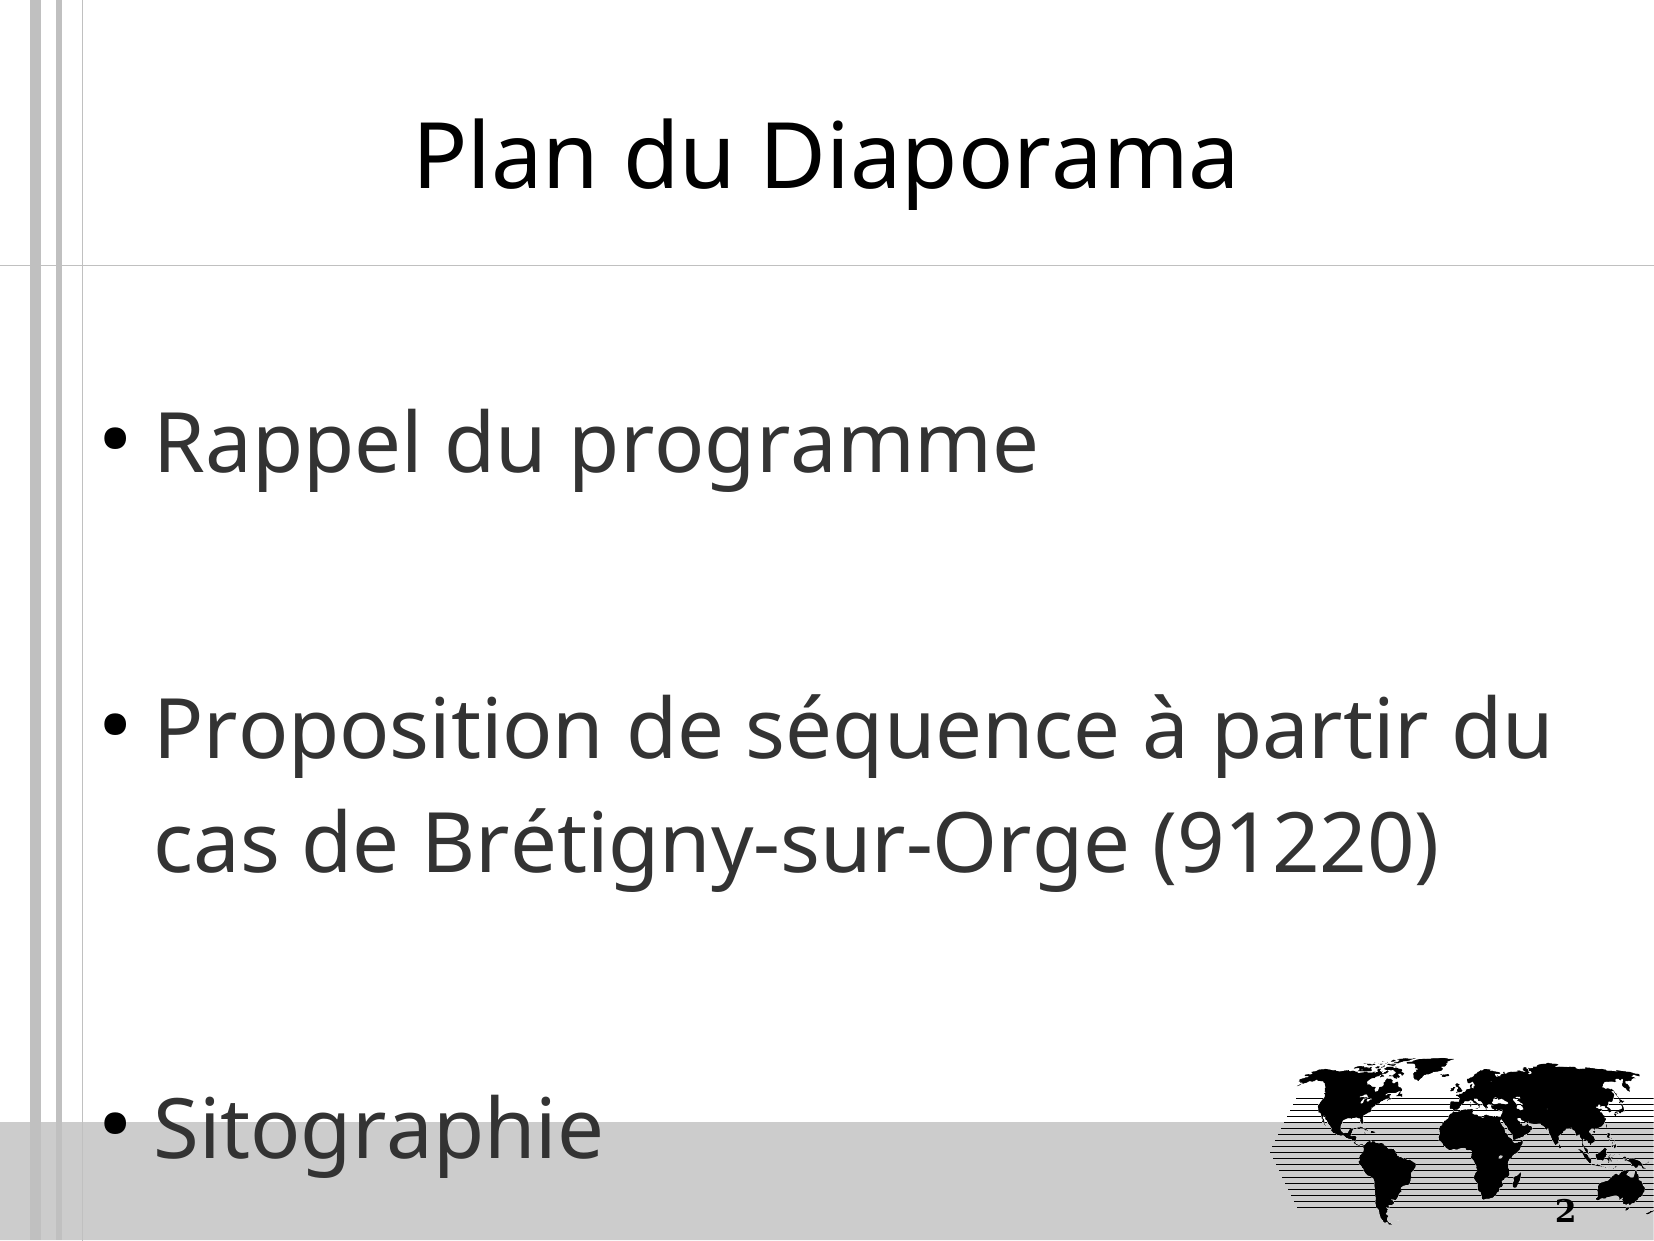

# Plan du Diaporama
Rappel du programme
Proposition de séquence à partir du cas de Brétigny-sur-Orge (91220)
Sitographie
2